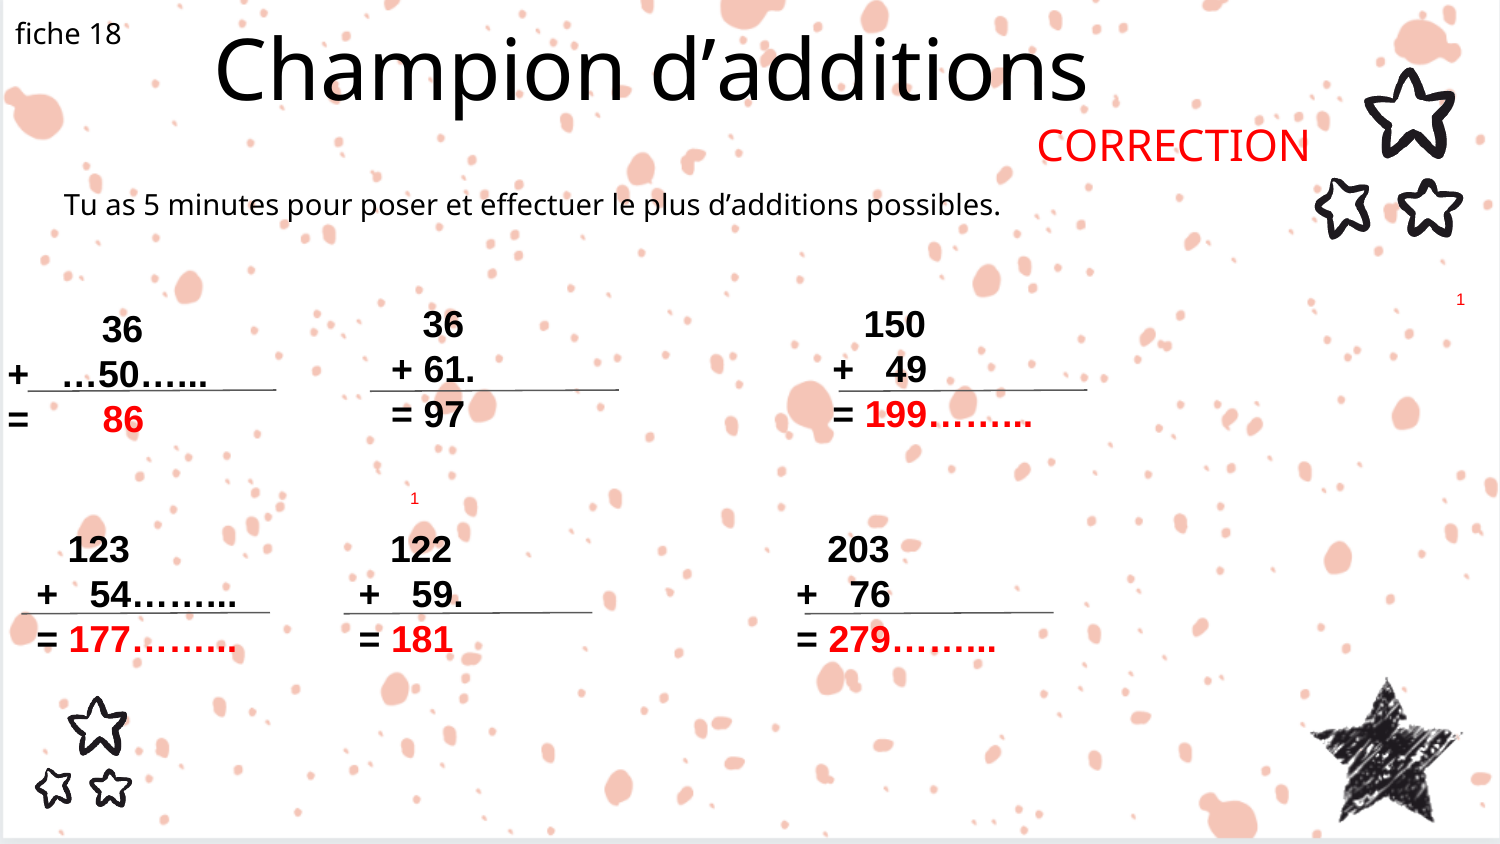

fiche 18
Champion d’additions
CORRECTION
Tu as 5 minutes pour poser et effectuer le plus d’additions possibles.
1
 36
+ 61.
= 97
 150
+ 49
= 199……...
 36
+ …50…...
= 86
1
 123
+ 54……...
= 177……...
 122
+ 59.
= 181
 203
+ 76
= 279……...